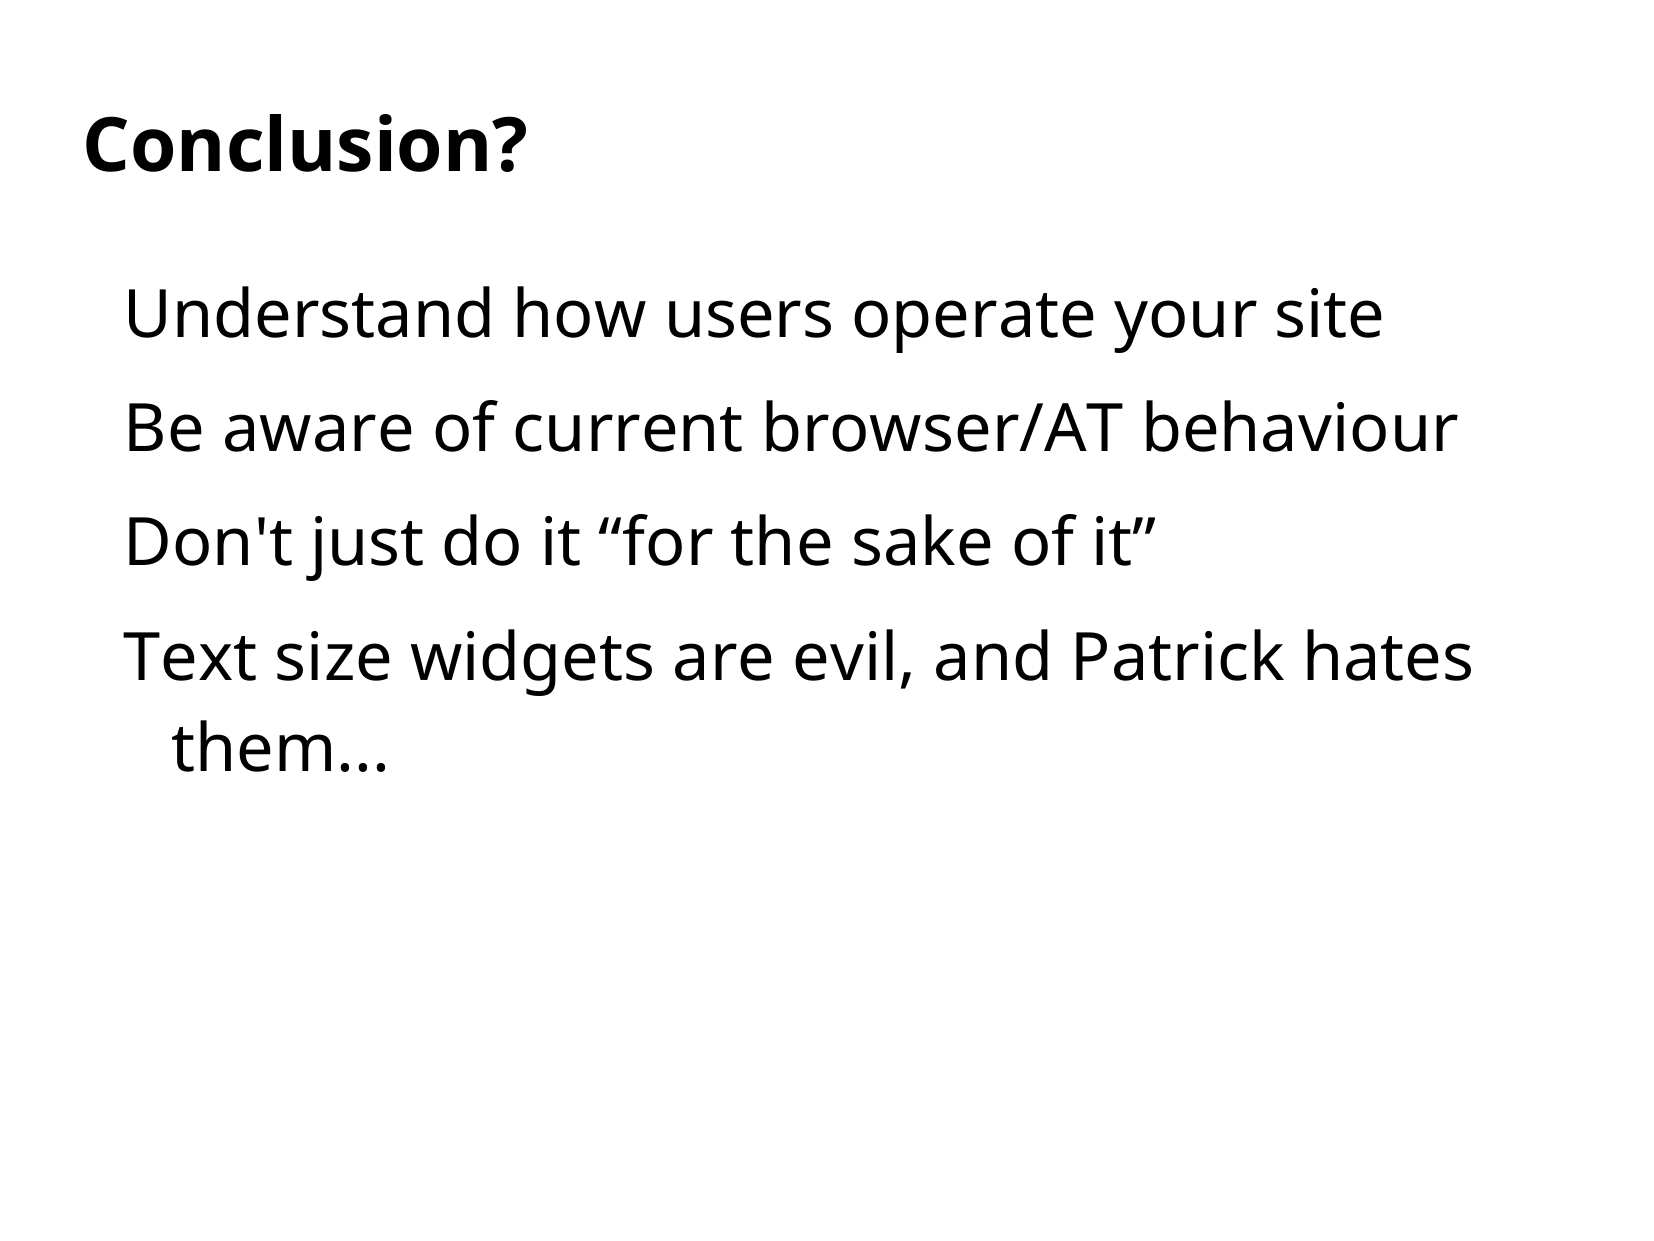

# Conclusion?
Understand how users operate your site
Be aware of current browser/AT behaviour
Don't just do it “for the sake of it”
Text size widgets are evil, and Patrick hates them...